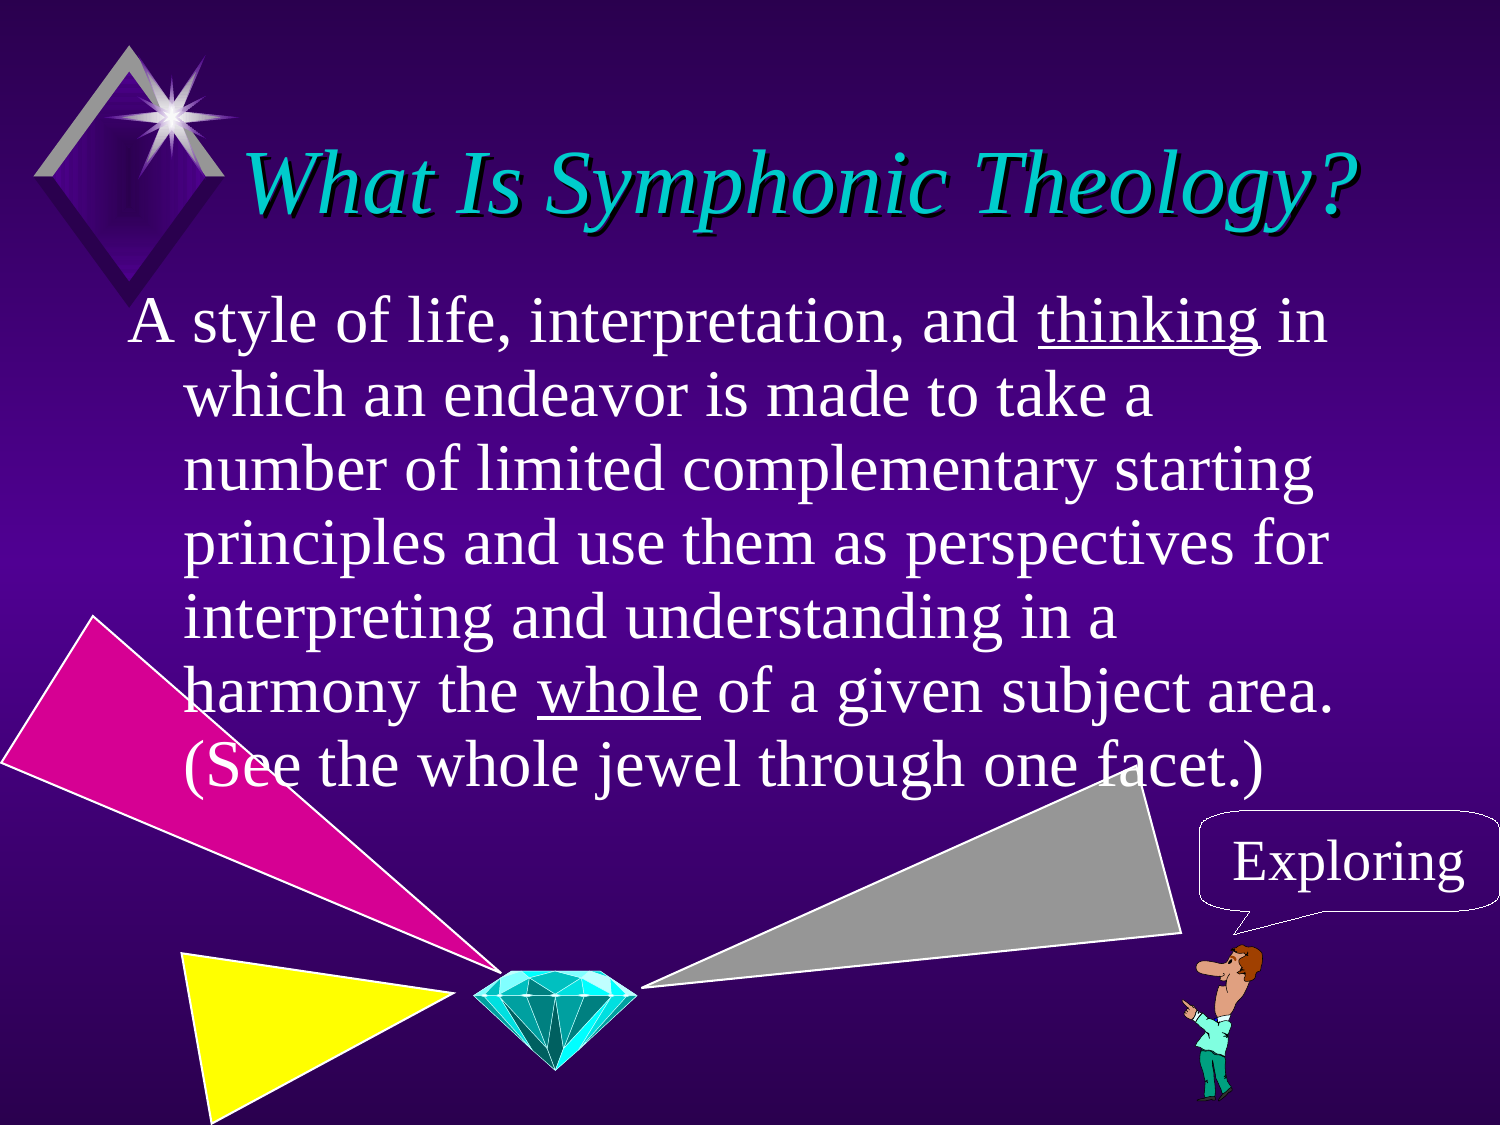

# What Is Symphonic Theology?
A style of life, interpretation, and thinking in which an endeavor is made to take a number of limited complementary starting principles and use them as perspectives for interpreting and understanding in a harmony the whole of a given subject area. (See the whole jewel through one facet.)
Exploring